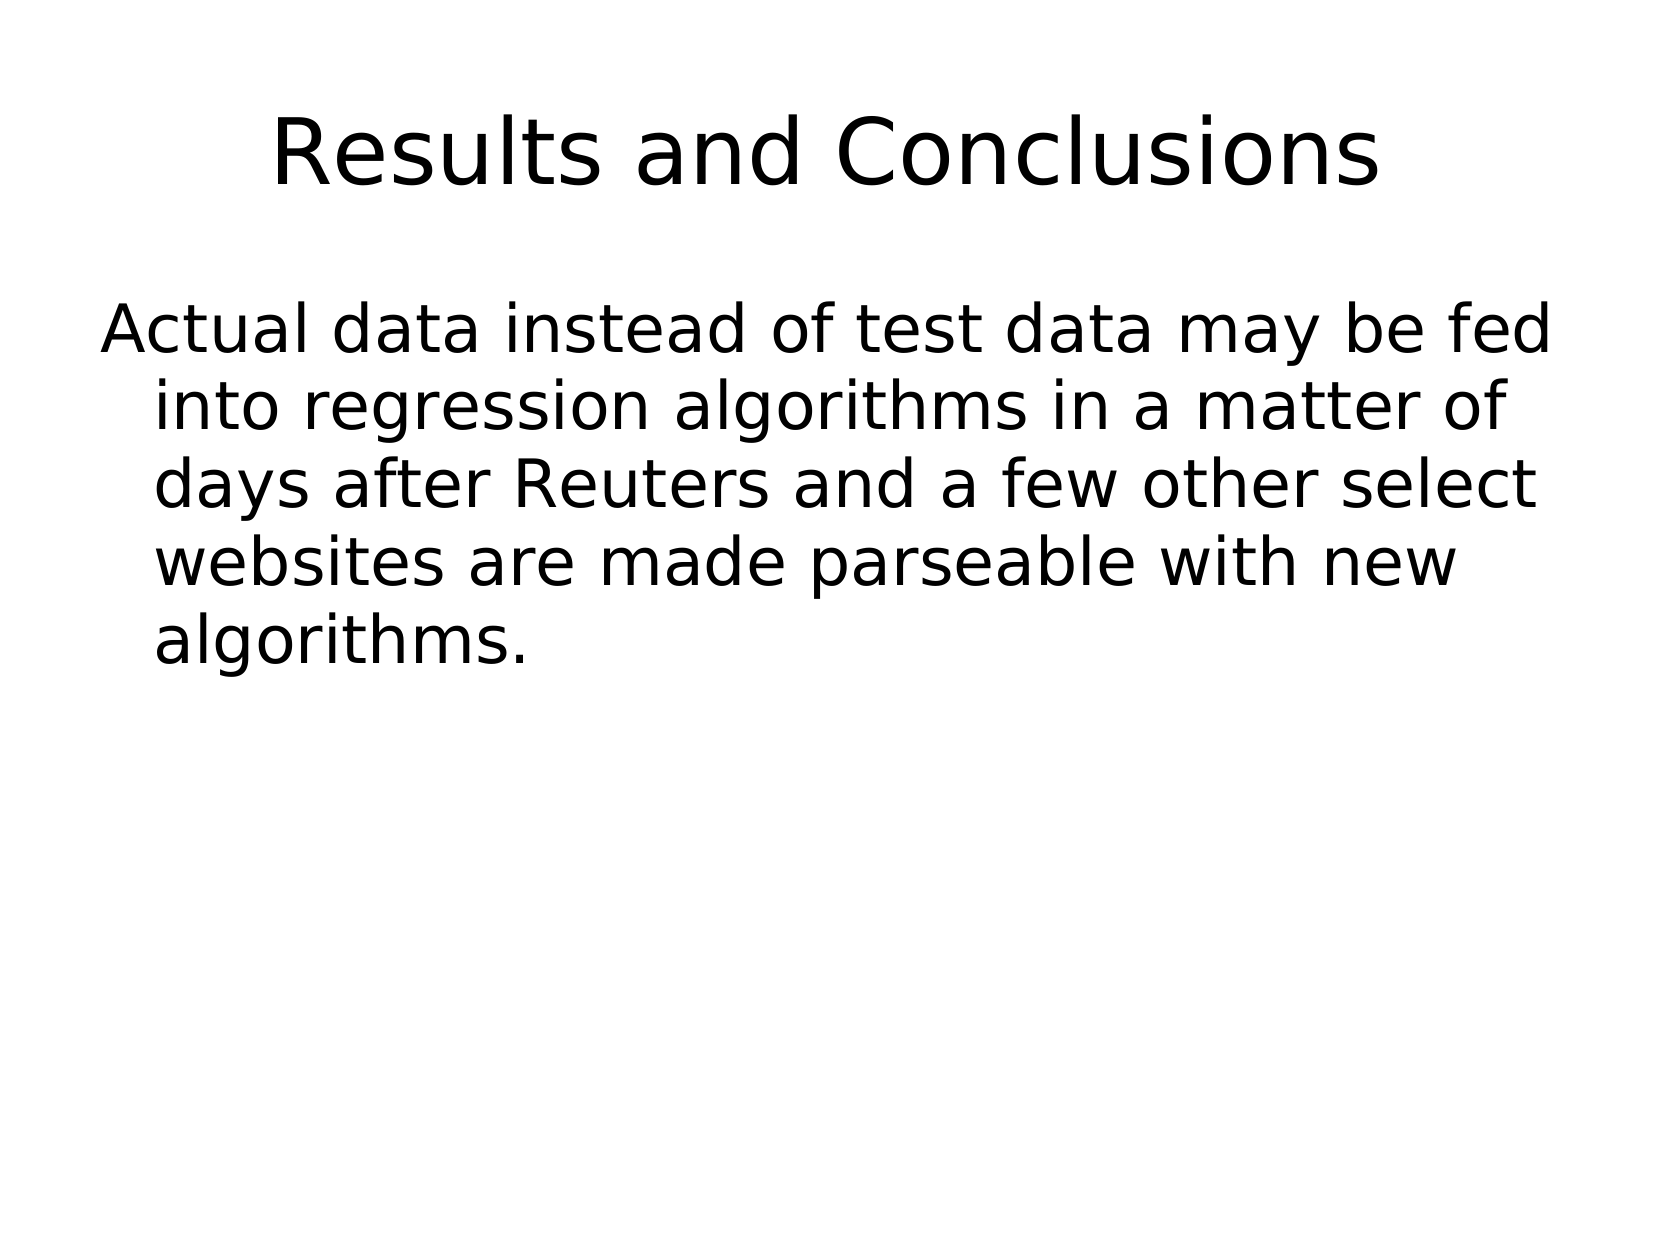

# Results and Conclusions
Actual data instead of test data may be fed into regression algorithms in a matter of days after Reuters and a few other select websites are made parseable with new algorithms.